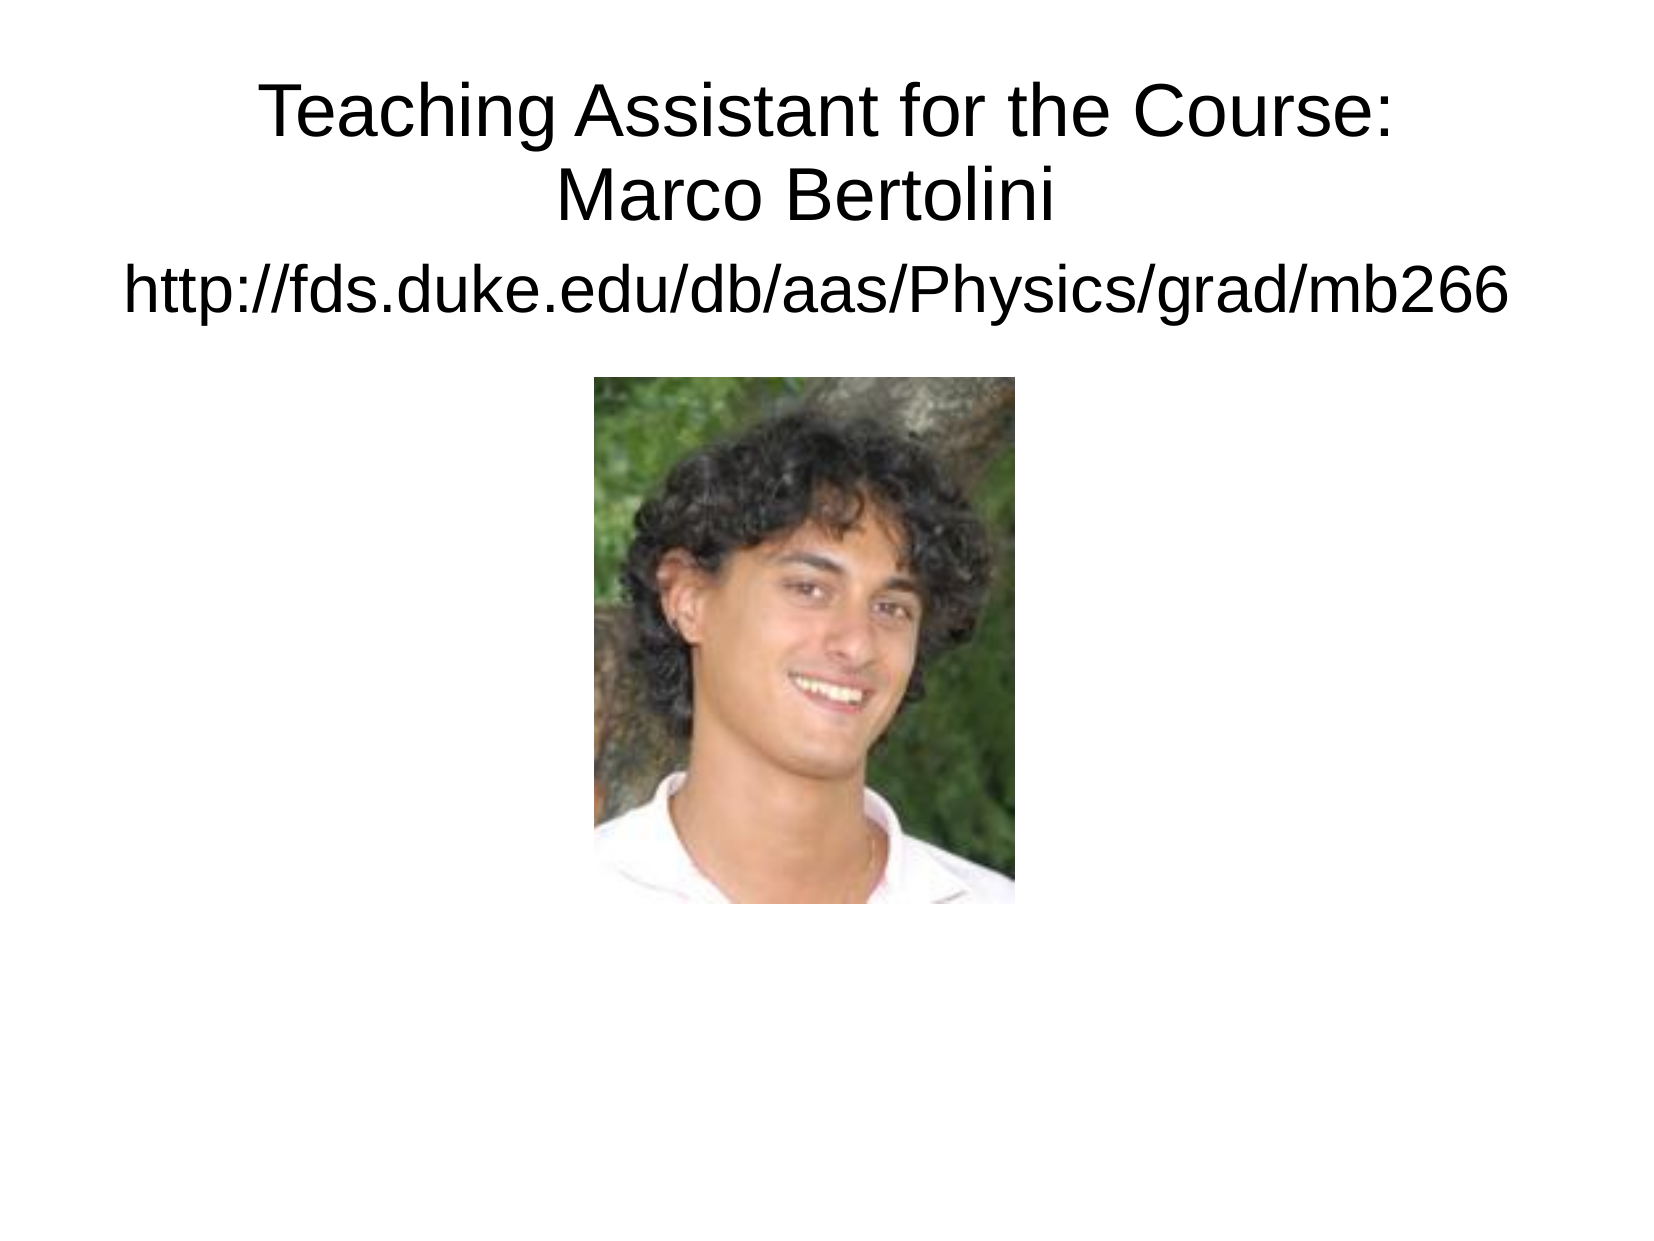

# Teaching Assistant for the Course: Marco Bertolini
http://fds.duke.edu/db/aas/Physics/grad/mb266